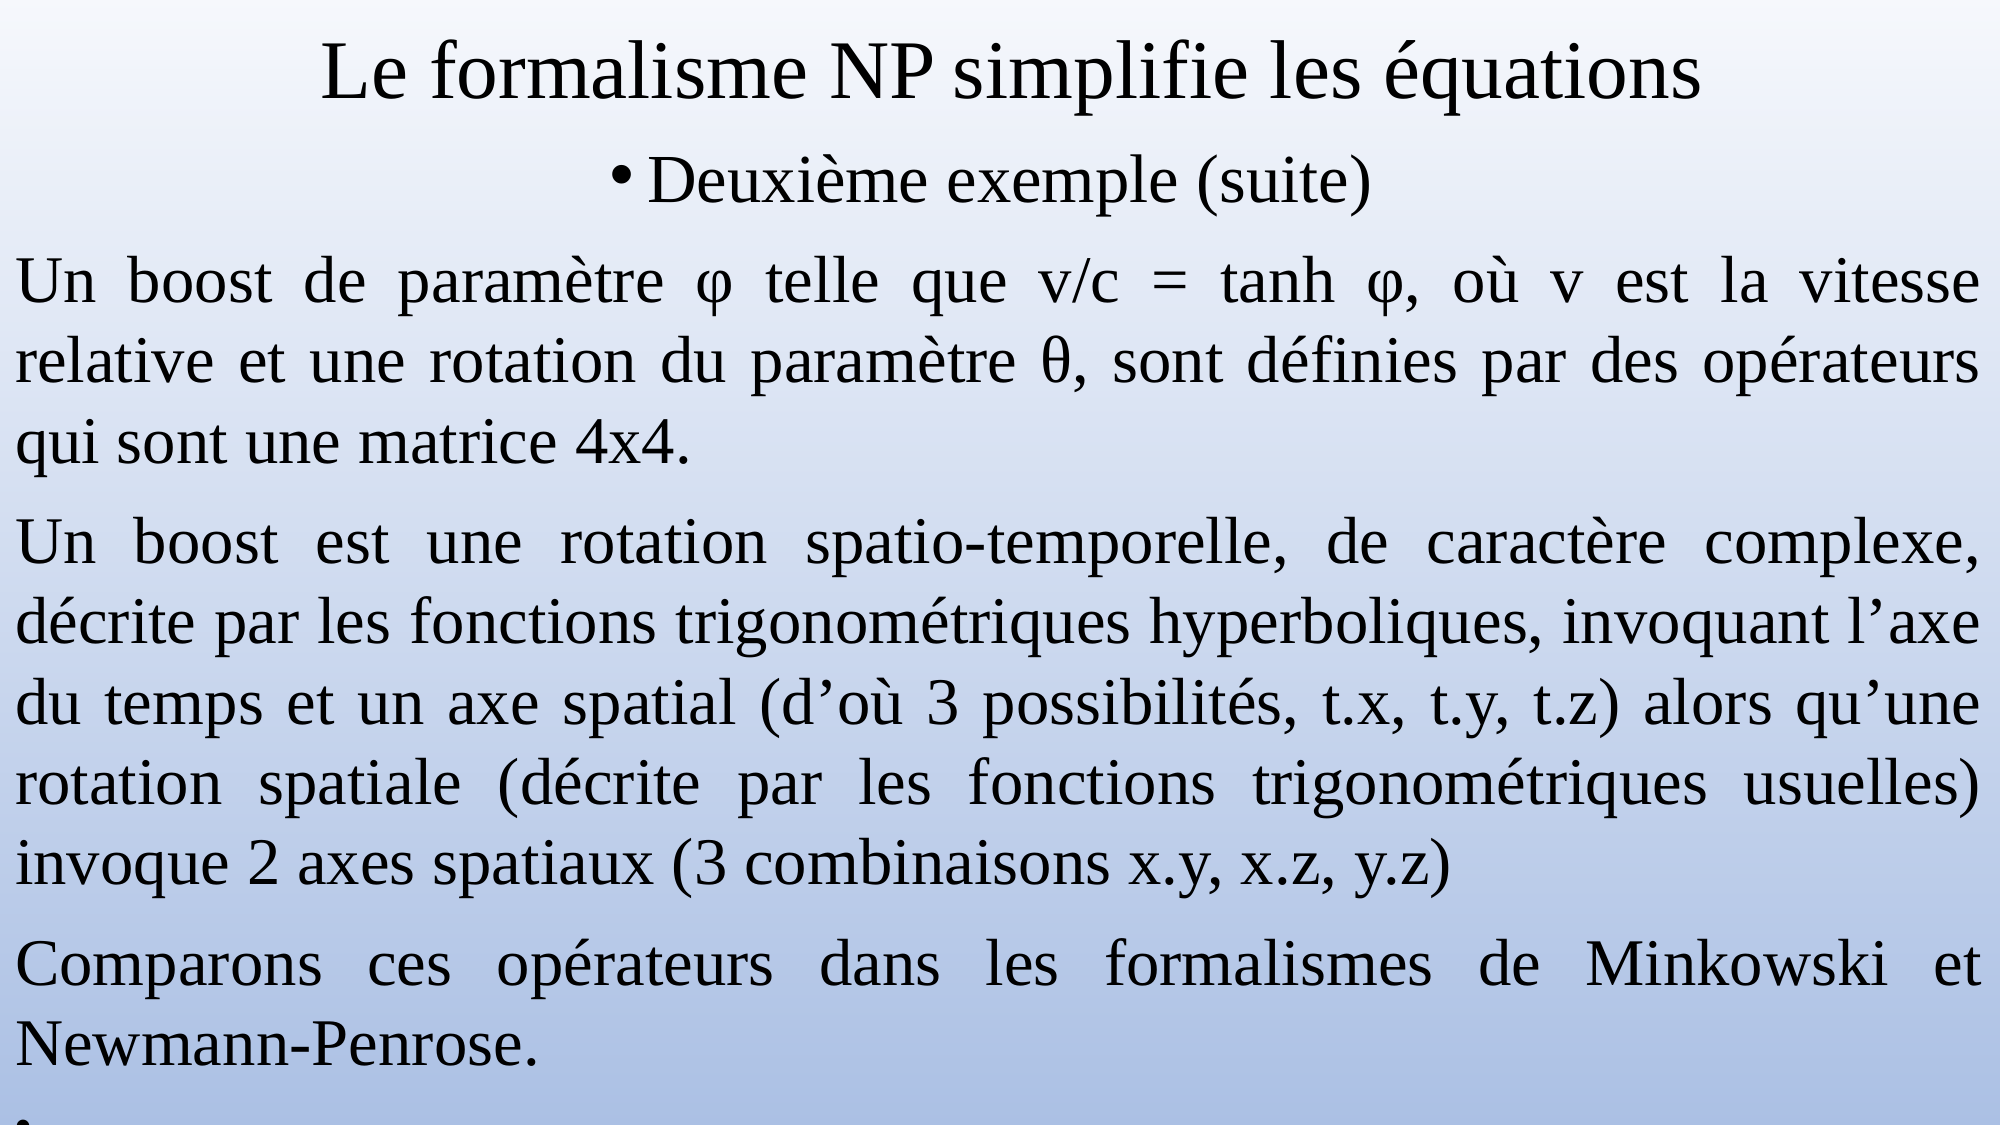

# Le formalisme NP simplifie les équations
Deuxième exemple (suite)
Un boost de paramètre φ telle que v/c = tanh φ, où v est la vitesse relative et une rotation du paramètre θ, sont définies par des opérateurs qui sont une matrice 4x4.
Un boost est une rotation spatio-temporelle, de caractère complexe, décrite par les fonctions trigonométriques hyperboliques, invoquant l’axe du temps et un axe spatial (d’où 3 possibilités, t.x, t.y, t.z) alors qu’une rotation spatiale (décrite par les fonctions trigonométriques usuelles) invoque 2 axes spatiaux (3 combinaisons x.y, x.z, y.z)
Comparons ces opérateurs dans les formalismes de Minkowski et Newmann-Penrose.